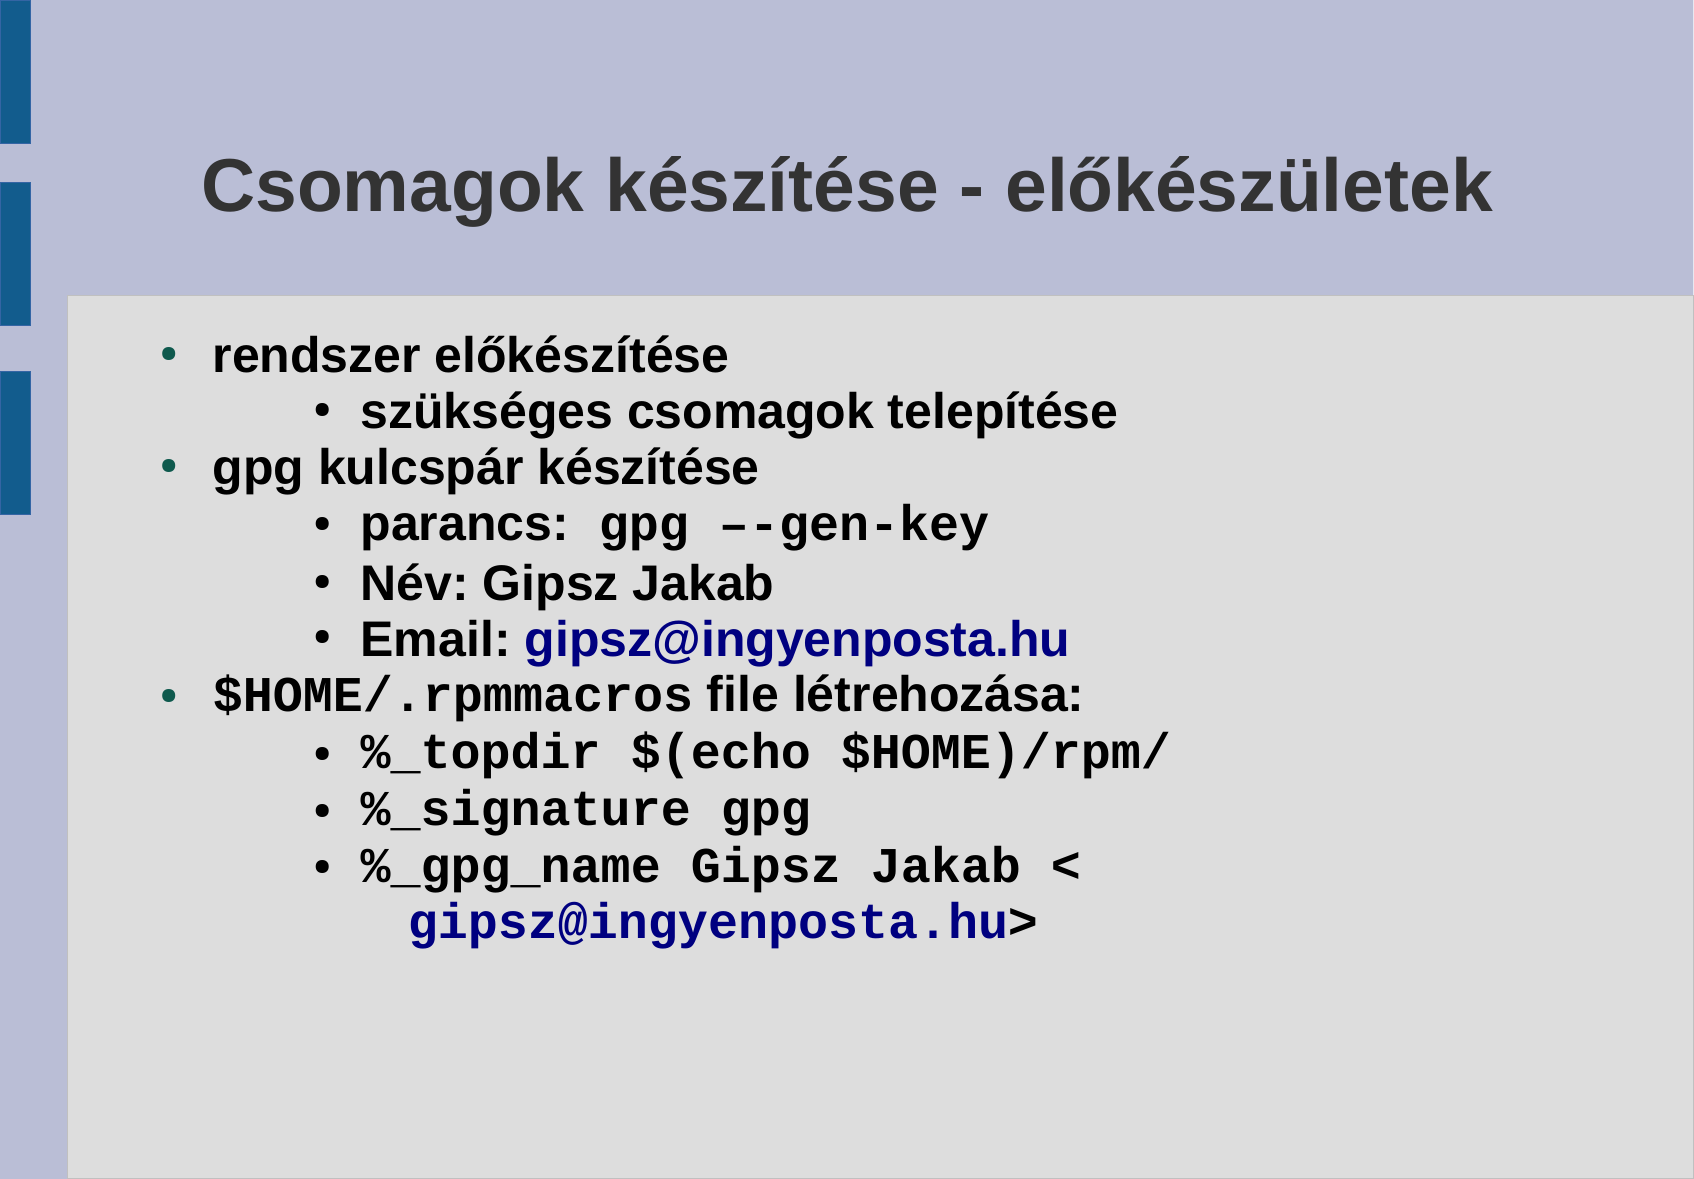

# Csomagok készítése - előkészületek
rendszer előkészítése
szükséges csomagok telepítése
gpg kulcspár készítése
parancs: gpg –-gen-key
Név: Gipsz Jakab
Email: gipsz@ingyenposta.hu
$HOME/.rpmmacros file létrehozása:
%_topdir $(echo $HOME)/rpm/
%_signature gpg
%_gpg_name Gipsz Jakab <gipsz@ingyenposta.hu>